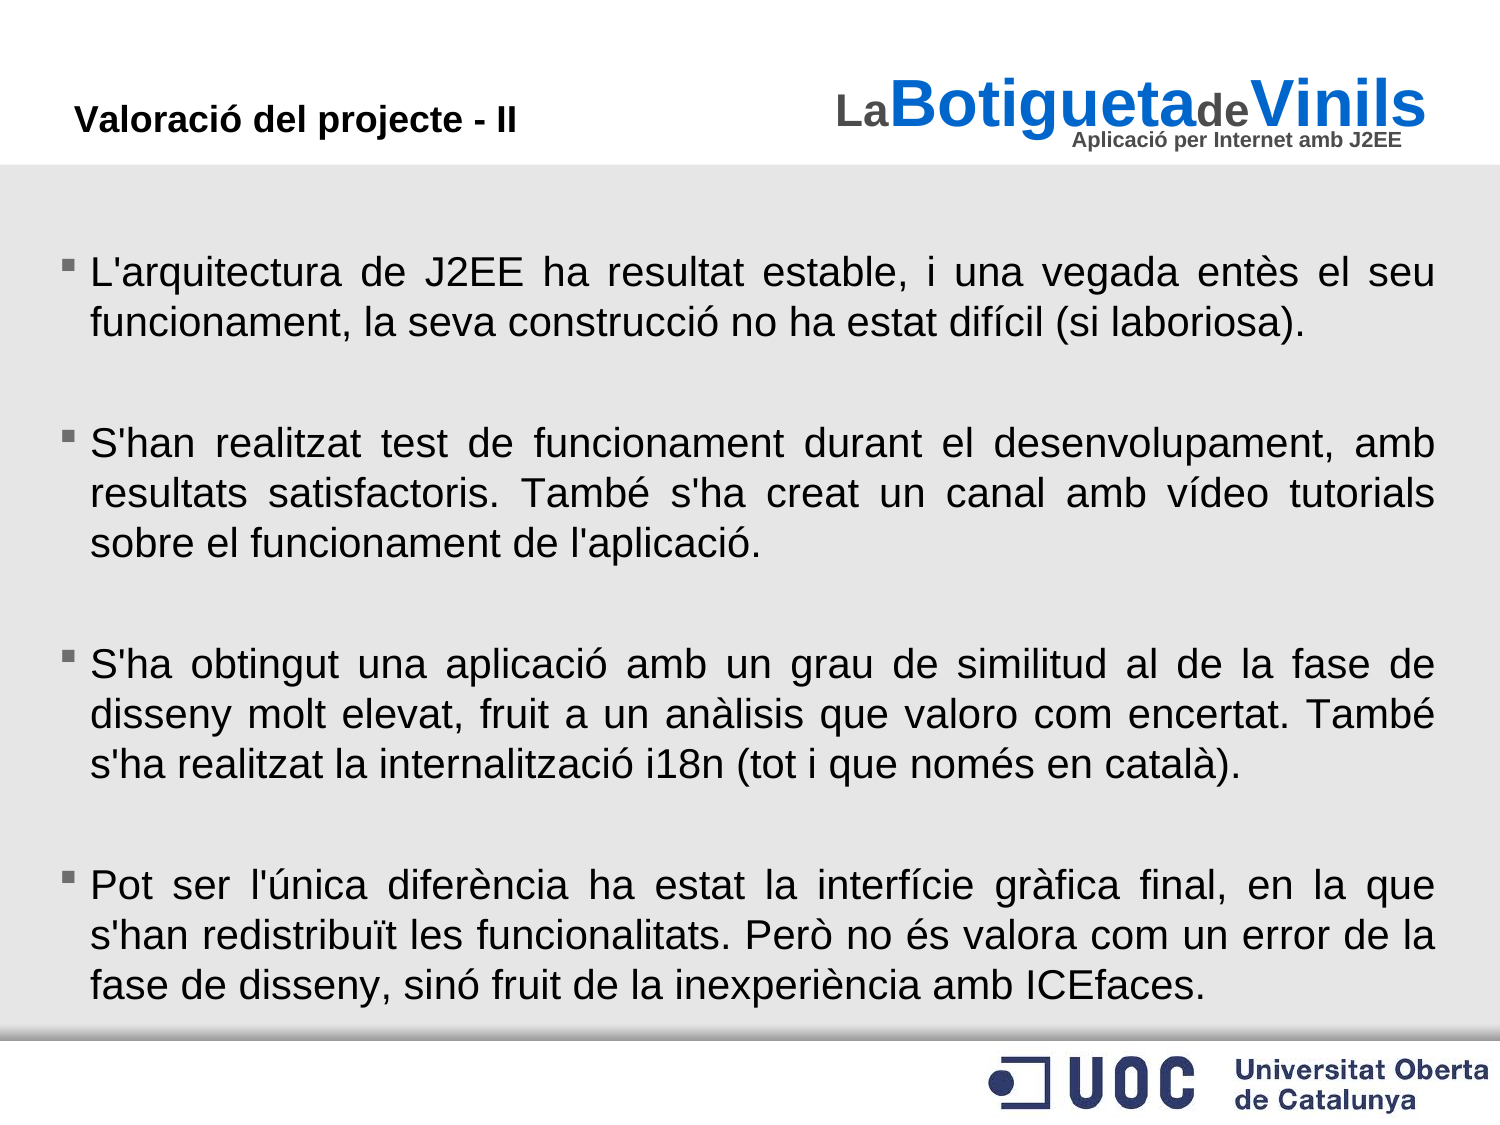

# LaBotiguetadeVinils
Valoració del projecte - II
Aplicació per Internet amb J2EE
L'arquitectura de J2EE ha resultat estable, i una vegada entès el seu funcionament, la seva construcció no ha estat difícil (si laboriosa).
S'han realitzat test de funcionament durant el desenvolupament, amb resultats satisfactoris. També s'ha creat un canal amb vídeo tutorials sobre el funcionament de l'aplicació.
S'ha obtingut una aplicació amb un grau de similitud al de la fase de disseny molt elevat, fruit a un anàlisis que valoro com encertat. També s'ha realitzat la internalització i18n (tot i que només en català).
Pot ser l'única diferència ha estat la interfície gràfica final, en la que s'han redistribuït les funcionalitats. Però no és valora com un error de la fase de disseny, sinó fruit de la inexperiència amb ICEfaces.
Here comes your footer